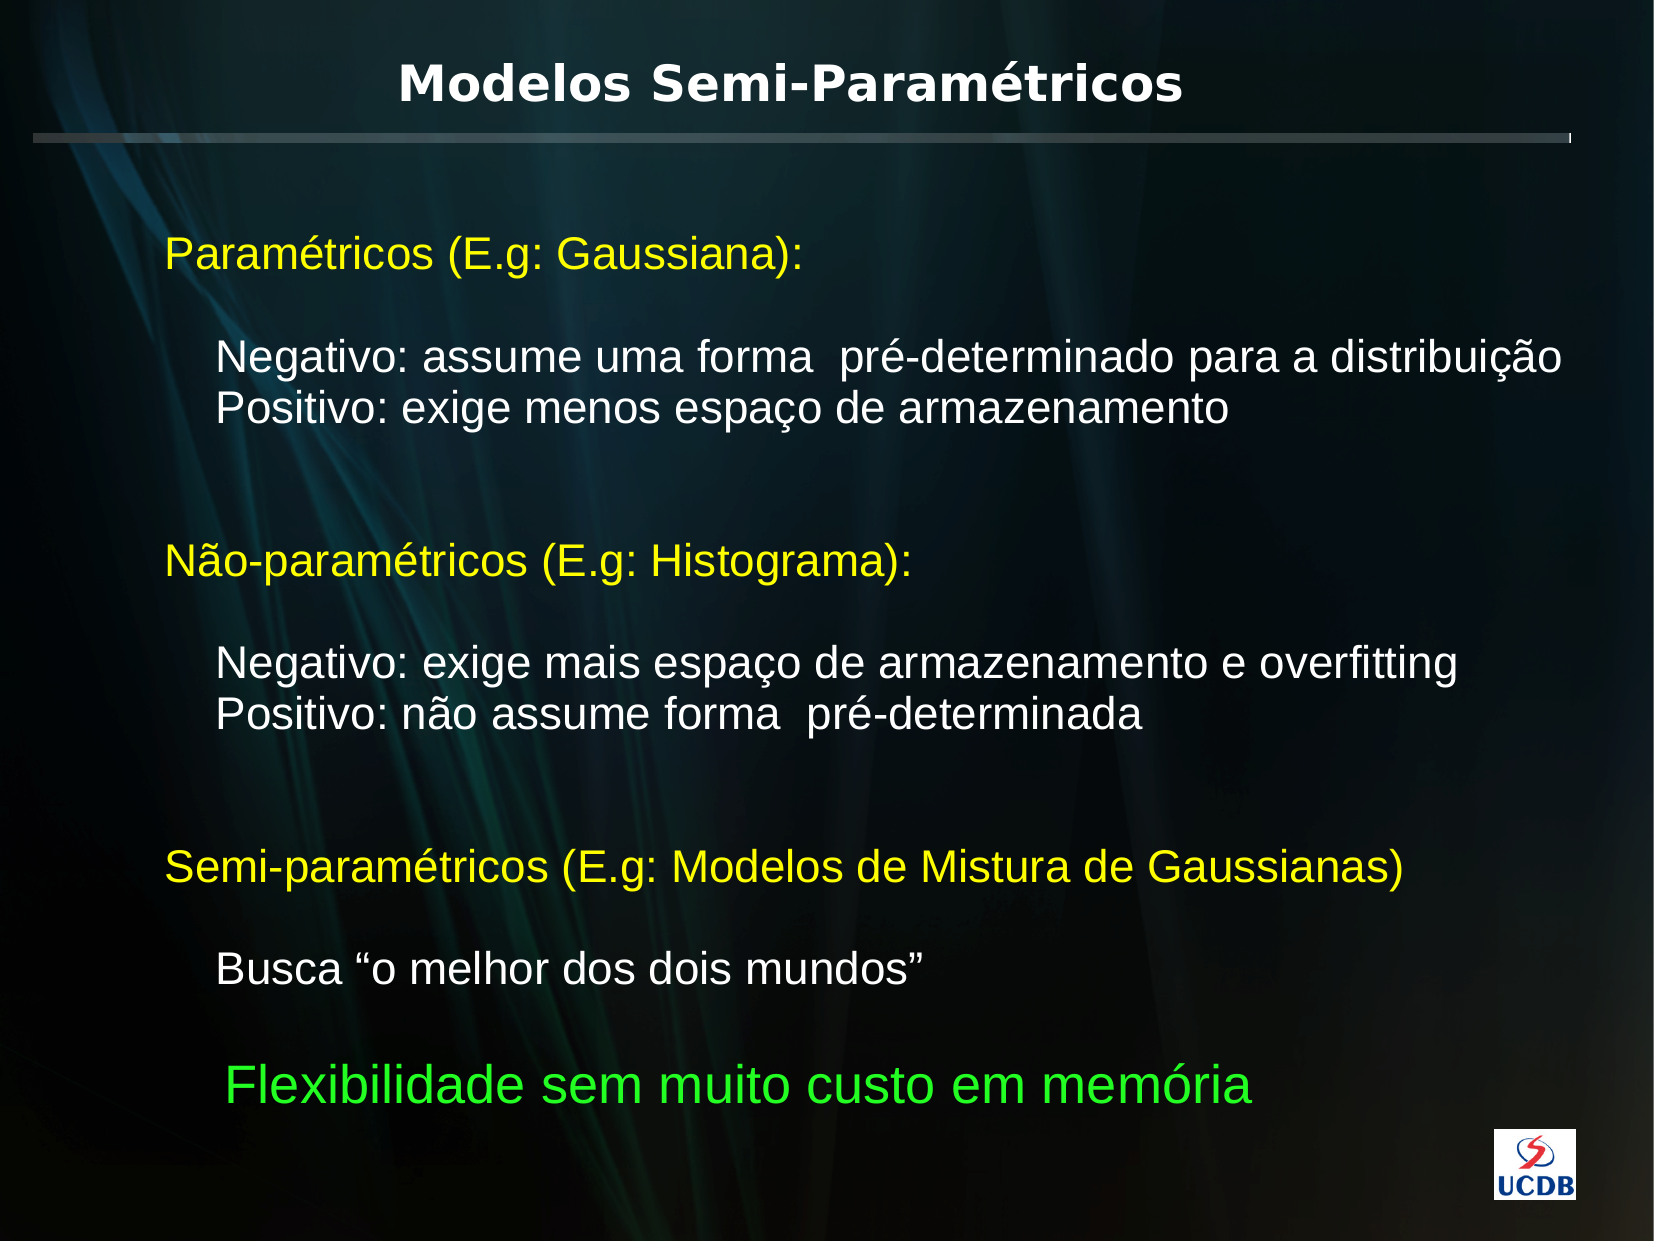

Modelos Semi-Paramétricos
Paramétricos (E.g: Gaussiana):
 Negativo: assume uma forma pré-determinado para a distribuição
 Positivo: exige menos espaço de armazenamento
Não-paramétricos (E.g: Histograma):
 Negativo: exige mais espaço de armazenamento e overfitting
 Positivo: não assume forma pré-determinada
Semi-paramétricos (E.g: Modelos de Mistura de Gaussianas)
 Busca “o melhor dos dois mundos”
 Flexibilidade sem muito custo em memória